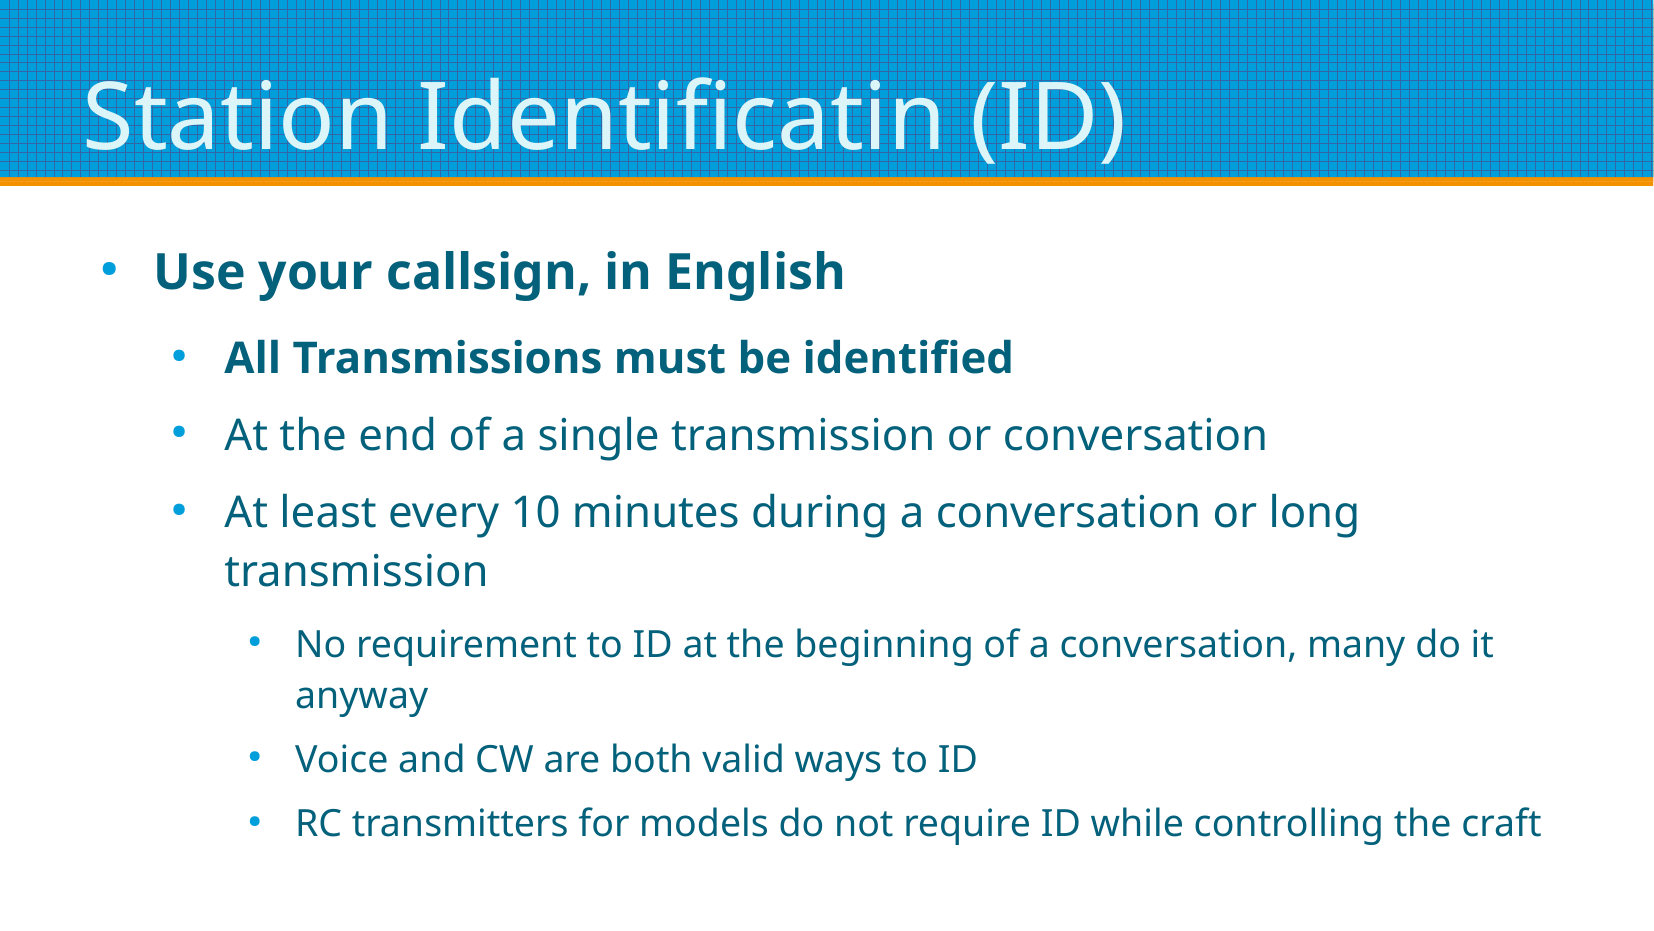

# Station Identificatin (ID)
Use your callsign, in English
All Transmissions must be identified
At the end of a single transmission or conversation
At least every 10 minutes during a conversation or long transmission
No requirement to ID at the beginning of a conversation, many do it anyway
Voice and CW are both valid ways to ID
RC transmitters for models do not require ID while controlling the craft